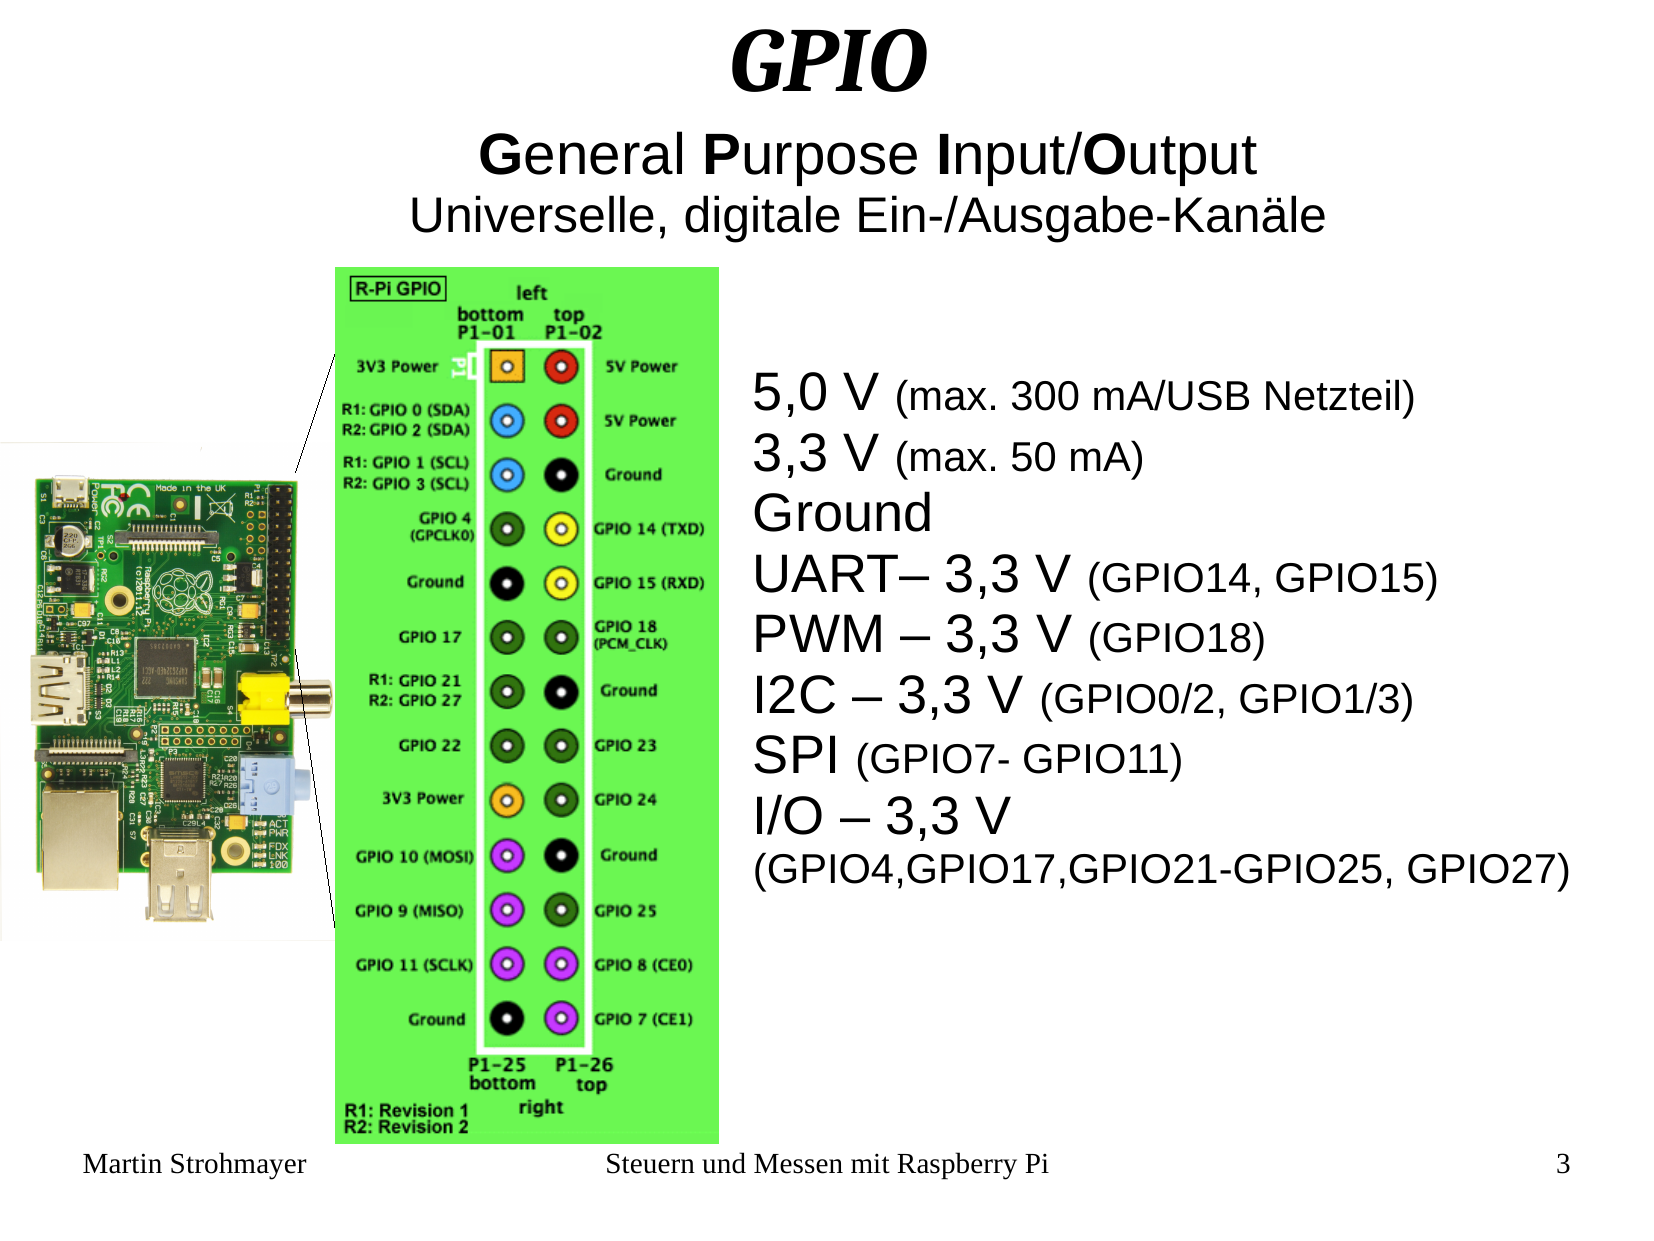

GPIO
# General Purpose Input/Output
Universelle, digitale Ein-/Ausgabe-Kanäle
5,0 V (max. 300 mA/USB Netzteil)
3,3 V (max. 50 mA)
Ground
UART– 3,3 V (GPIO14, GPIO15)
PWM – 3,3 V (GPIO18)
I2C – 3,3 V (GPIO0/2, GPIO1/3)
SPI (GPIO7- GPIO11)
I/O – 3,3 V
(GPIO4,GPIO17,GPIO21-GPIO25, GPIO27)
Martin Strohmayer
Steuern und Messen mit Raspberry Pi
3